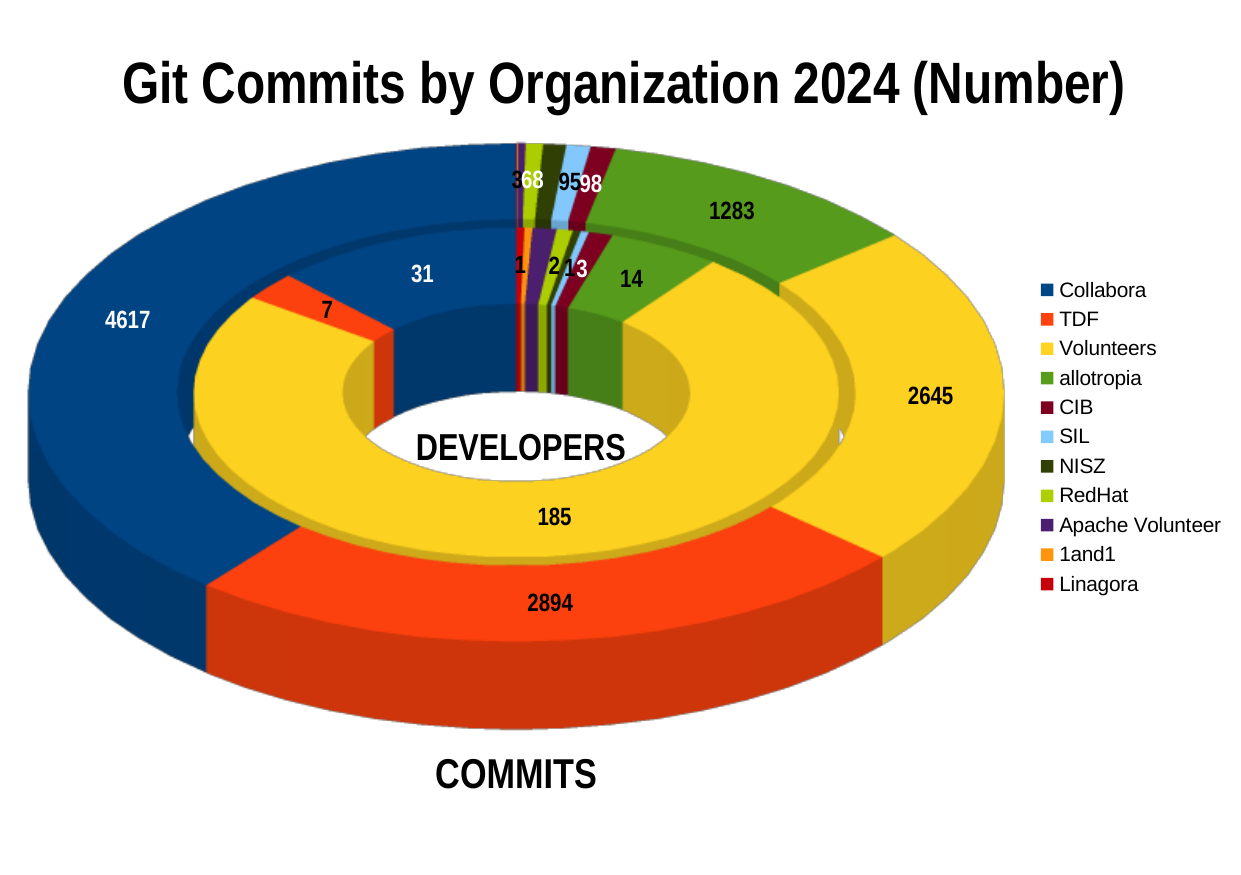

Git Commits by Organization 2024 (Number)
DEVELOPERS
COMMITS